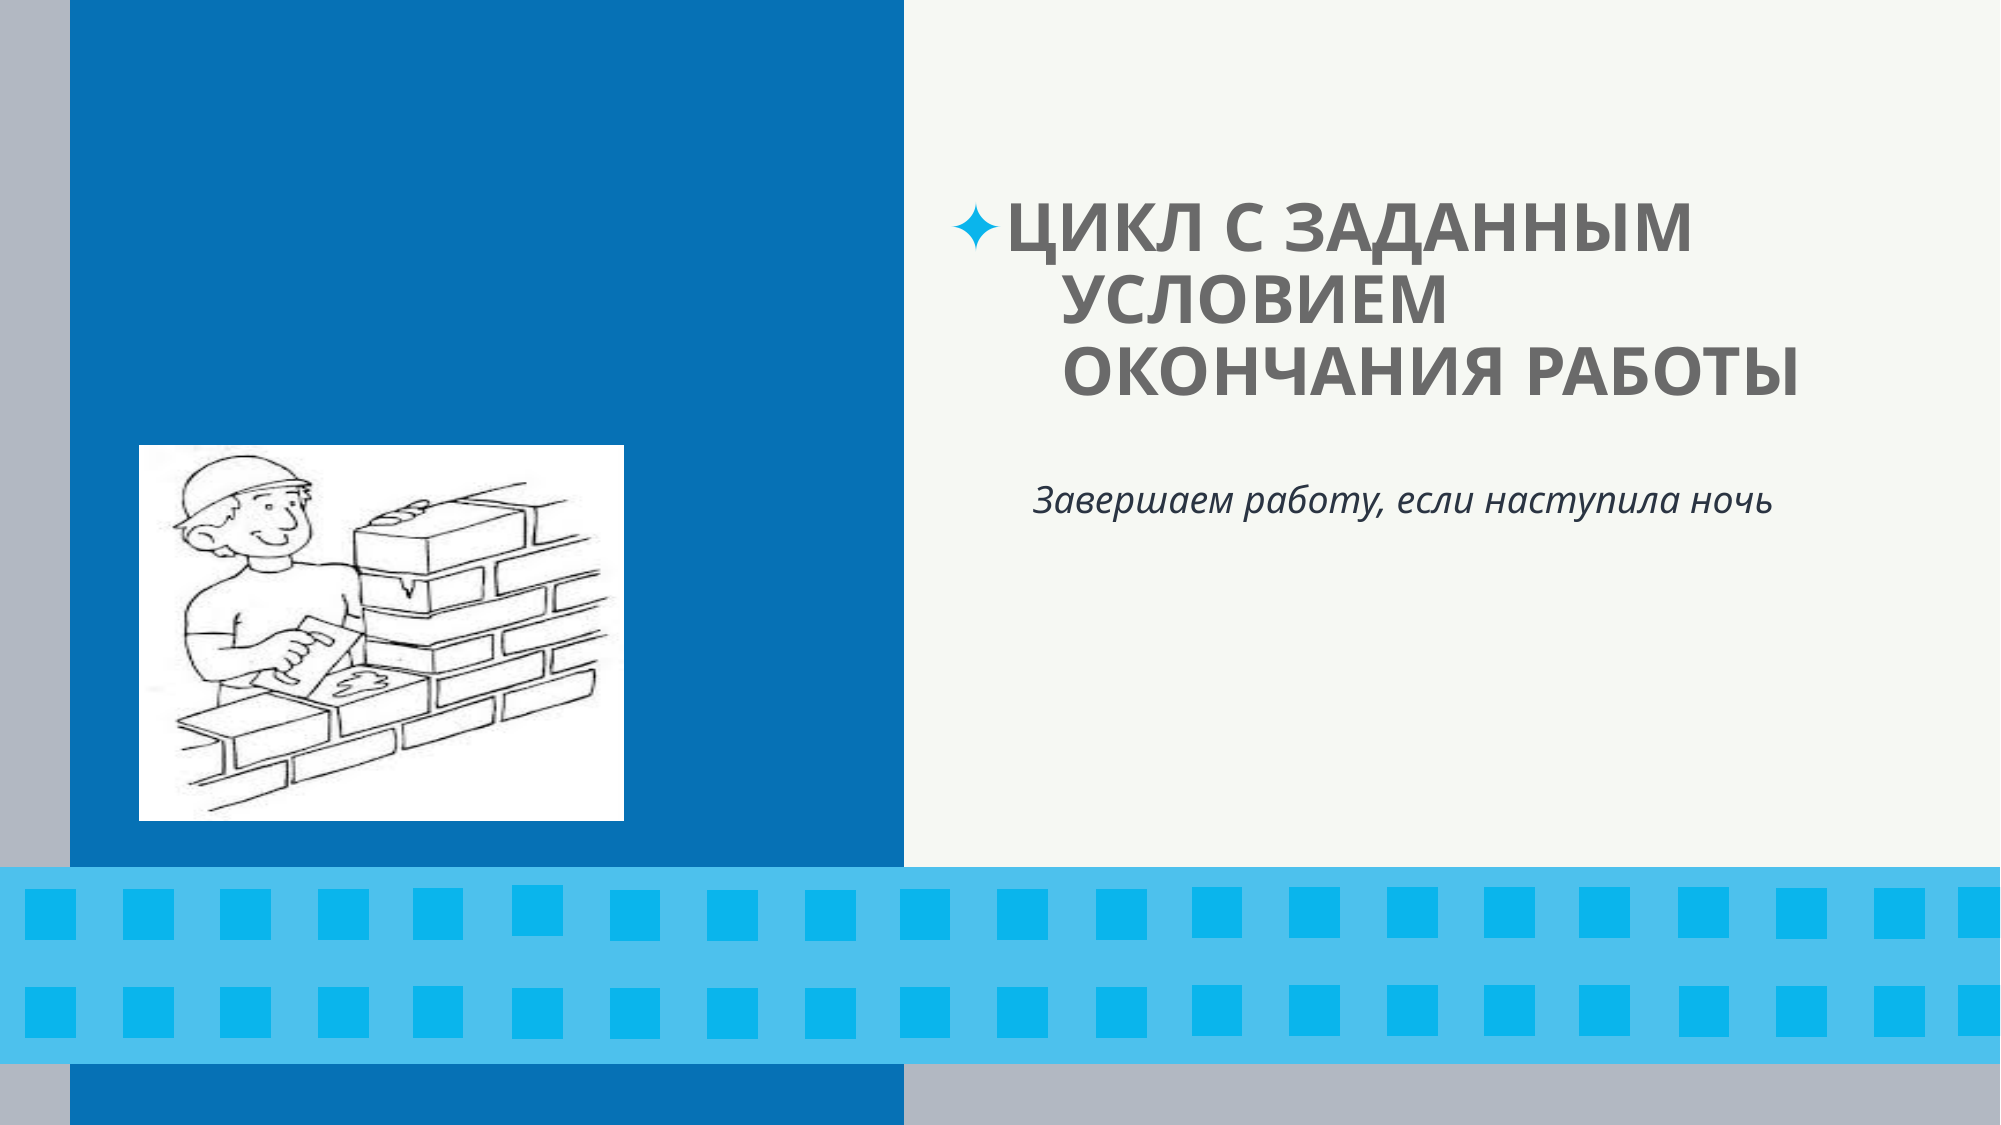

# ЦИКЛ С ЗАДАННЫМ УСЛОВИЕМ ОКОНЧАНИЯ РАБОТЫ
Завершаем работу, если наступила ночь